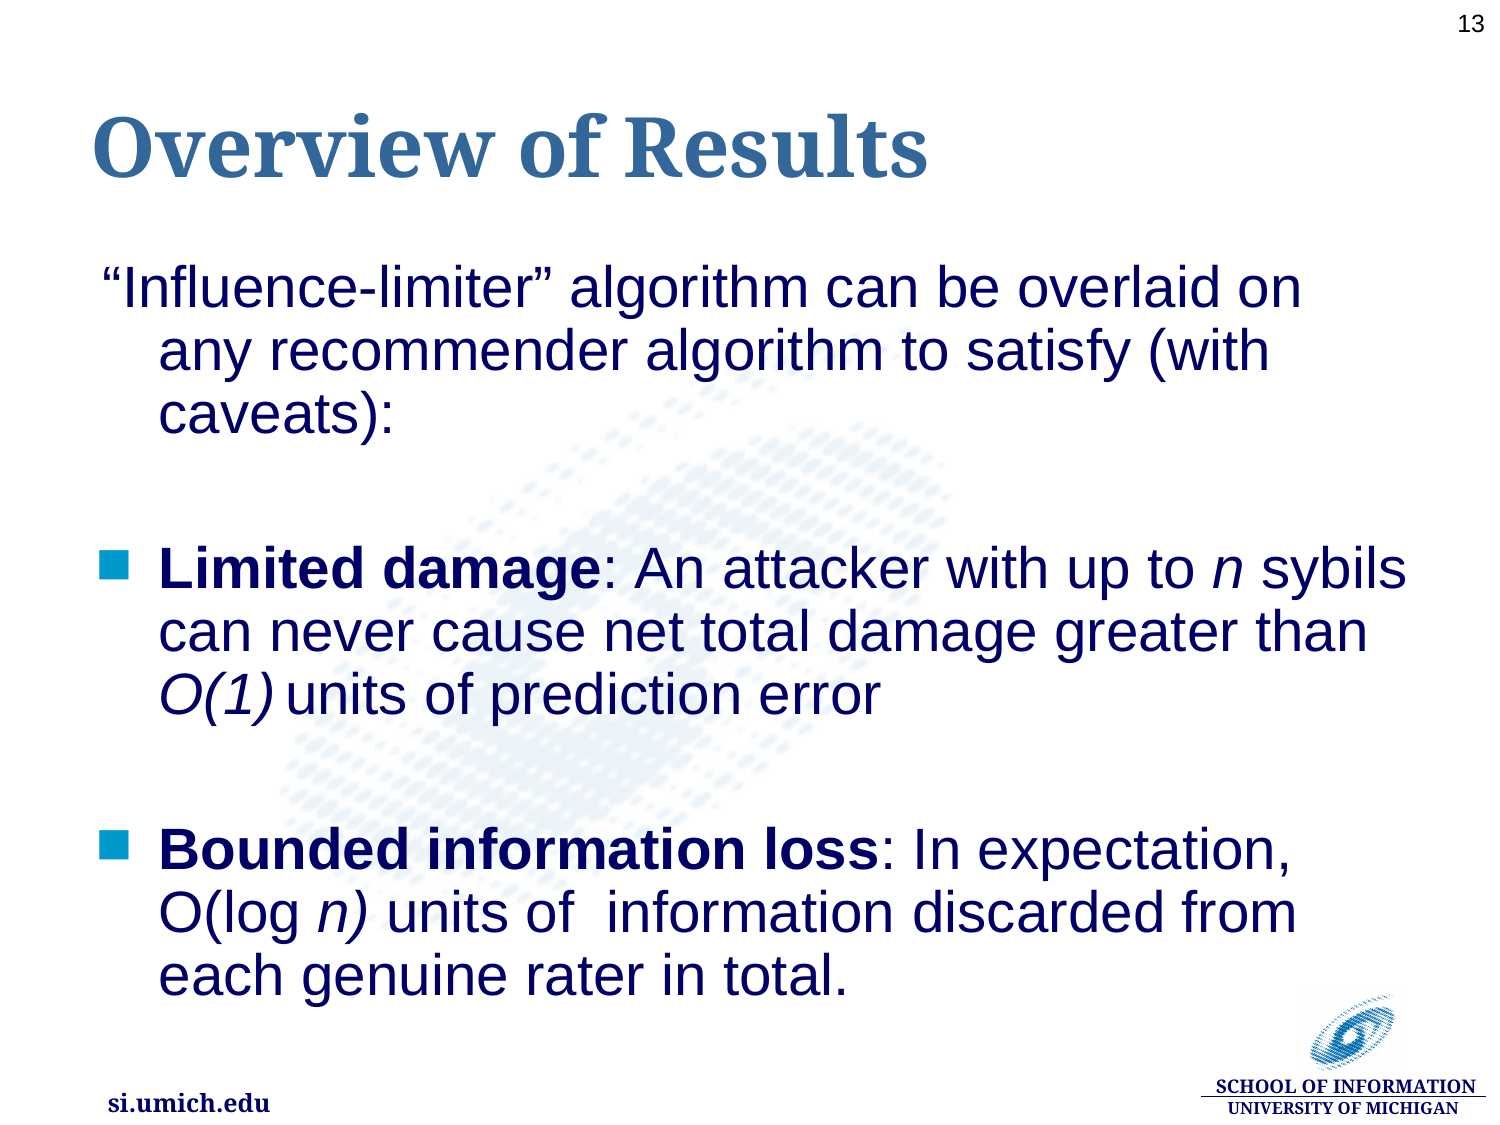

# Overview of Results
“Influence-limiter” algorithm can be overlaid on any recommender algorithm to satisfy (with caveats):
Limited damage: An attacker with up to n sybils can never cause net total damage greater than O(1) units of prediction error
Bounded information loss: In expectation, O(log n) units of information discarded from each genuine rater in total.